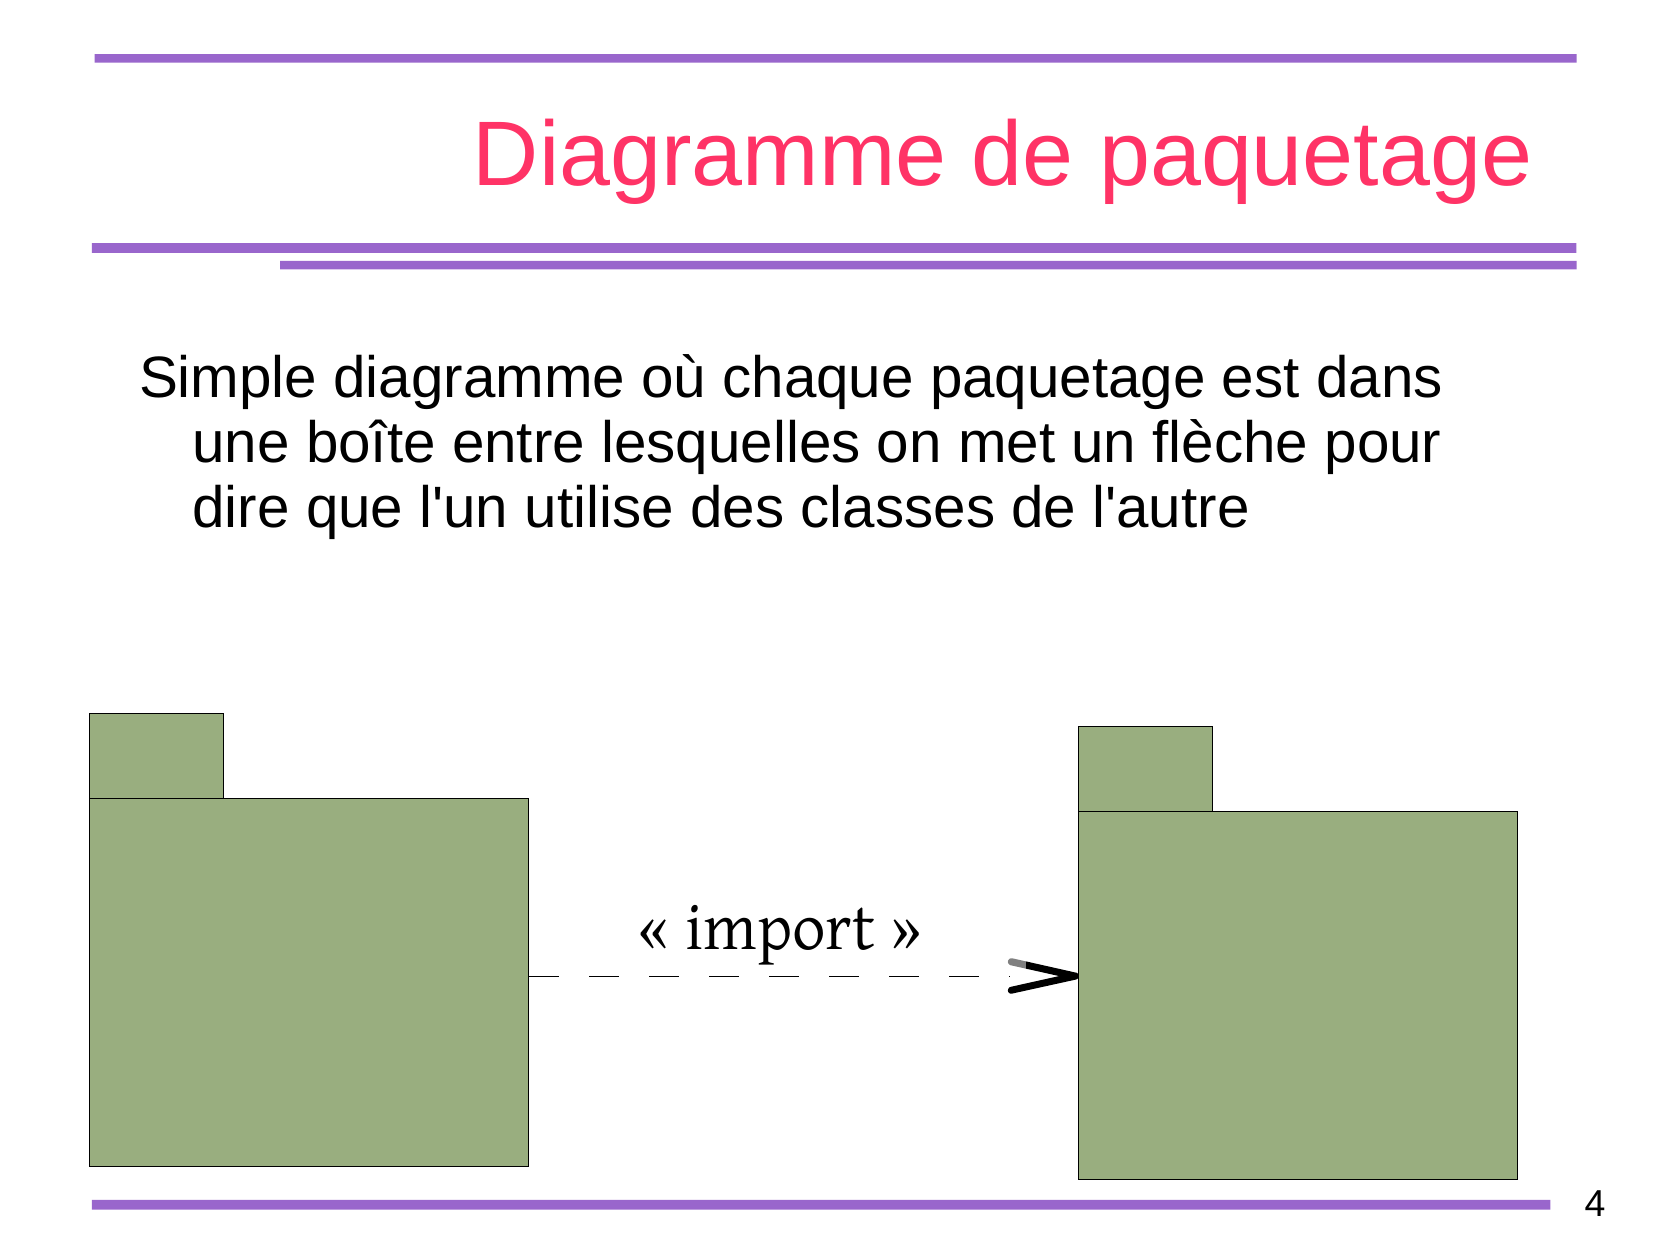

# Diagramme de paquetage
Simple diagramme où chaque paquetage est dans une boîte entre lesquelles on met un flèche pour dire que l'un utilise des classes de l'autre
« import »